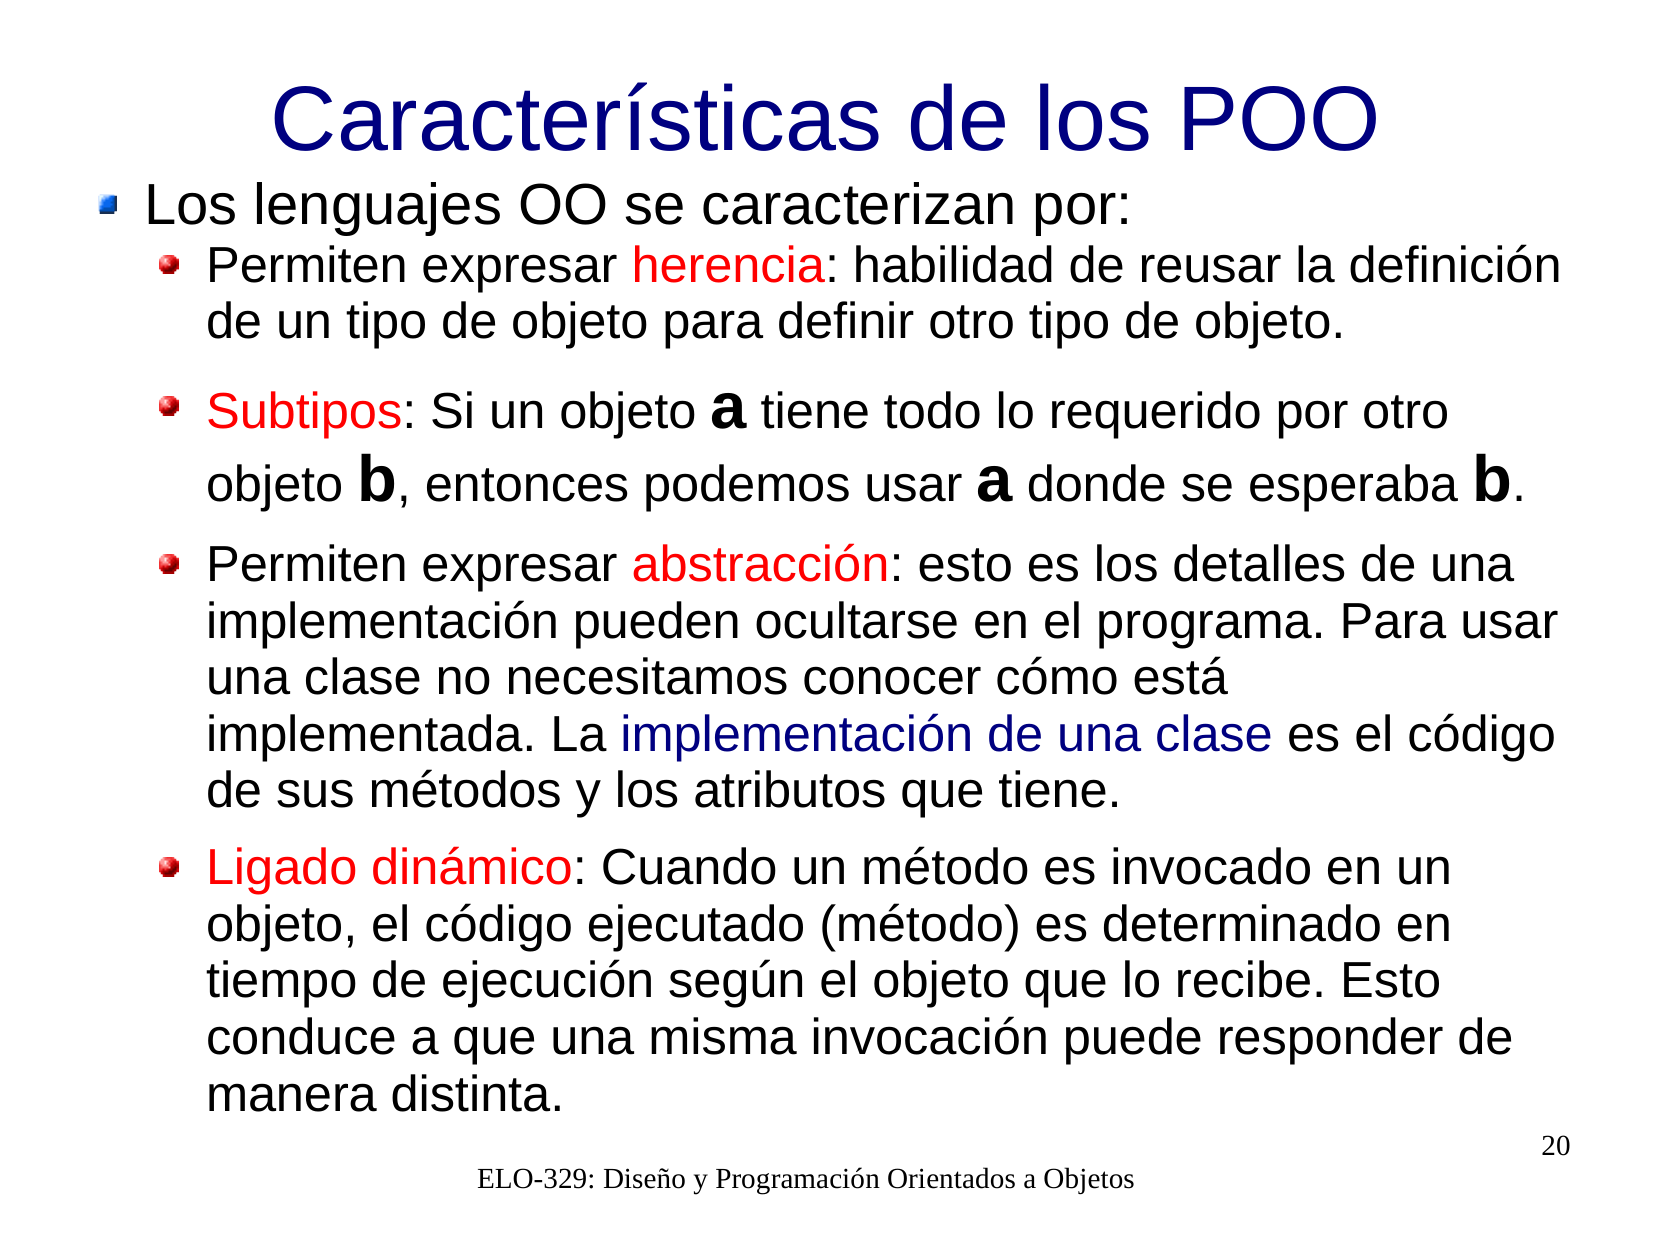

# Características de los POO
Los lenguajes OO se caracterizan por:
Permiten expresar herencia: habilidad de reusar la definición de un tipo de objeto para definir otro tipo de objeto.
Subtipos: Si un objeto a tiene todo lo requerido por otro objeto b, entonces podemos usar a donde se esperaba b.
Permiten expresar abstracción: esto es los detalles de una implementación pueden ocultarse en el programa. Para usar una clase no necesitamos conocer cómo está implementada. La implementación de una clase es el código de sus métodos y los atributos que tiene.
Ligado dinámico: Cuando un método es invocado en un objeto, el código ejecutado (método) es determinado en tiempo de ejecución según el objeto que lo recibe. Esto conduce a que una misma invocación puede responder de manera distinta.
20